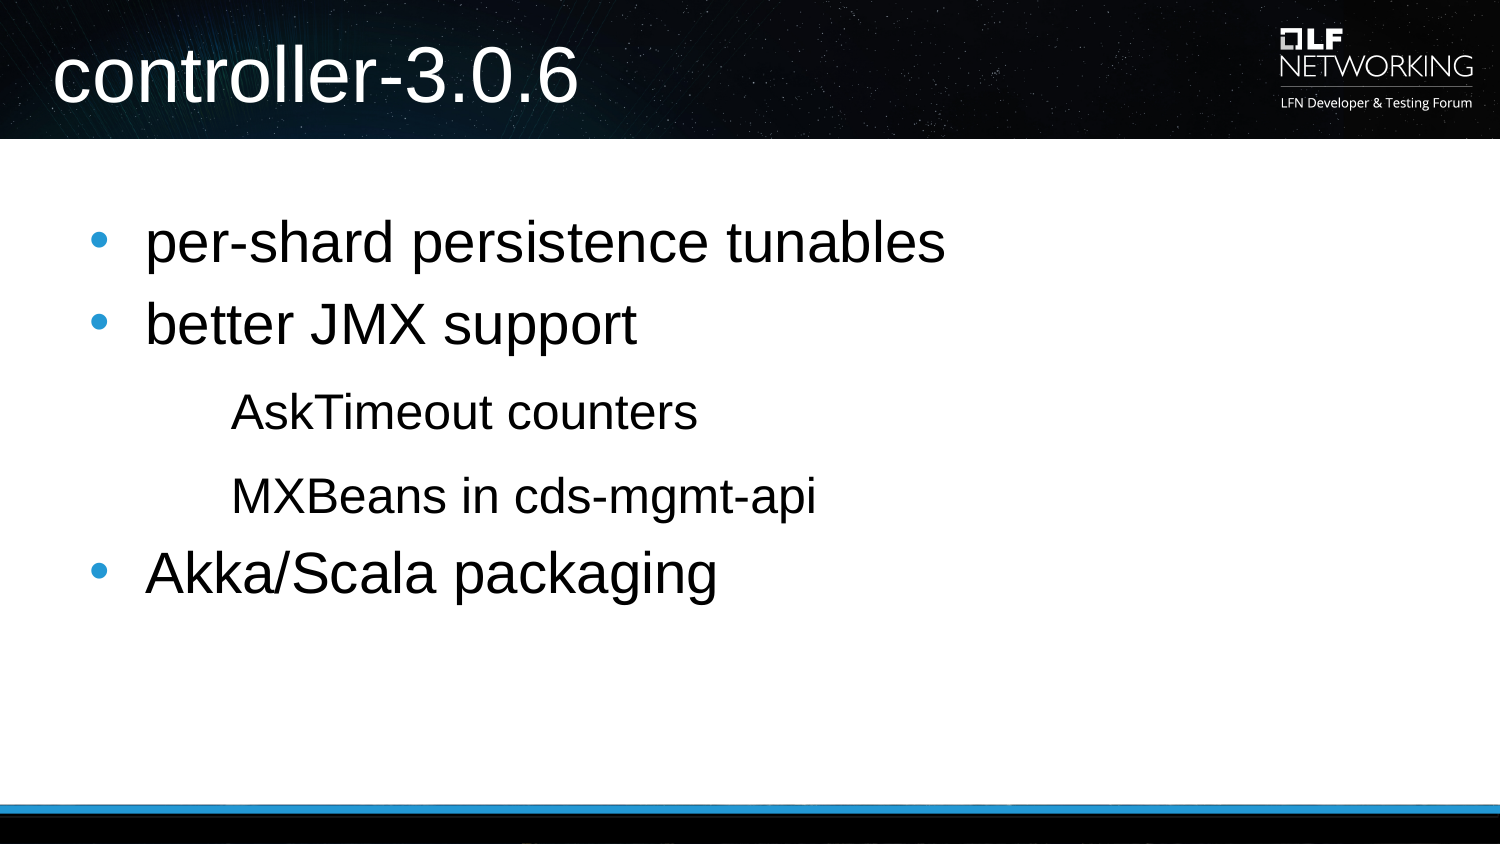

# controller-3.0.6
per-shard persistence tunables
better JMX support
AskTimeout counters
MXBeans in cds-mgmt-api
Akka/Scala packaging